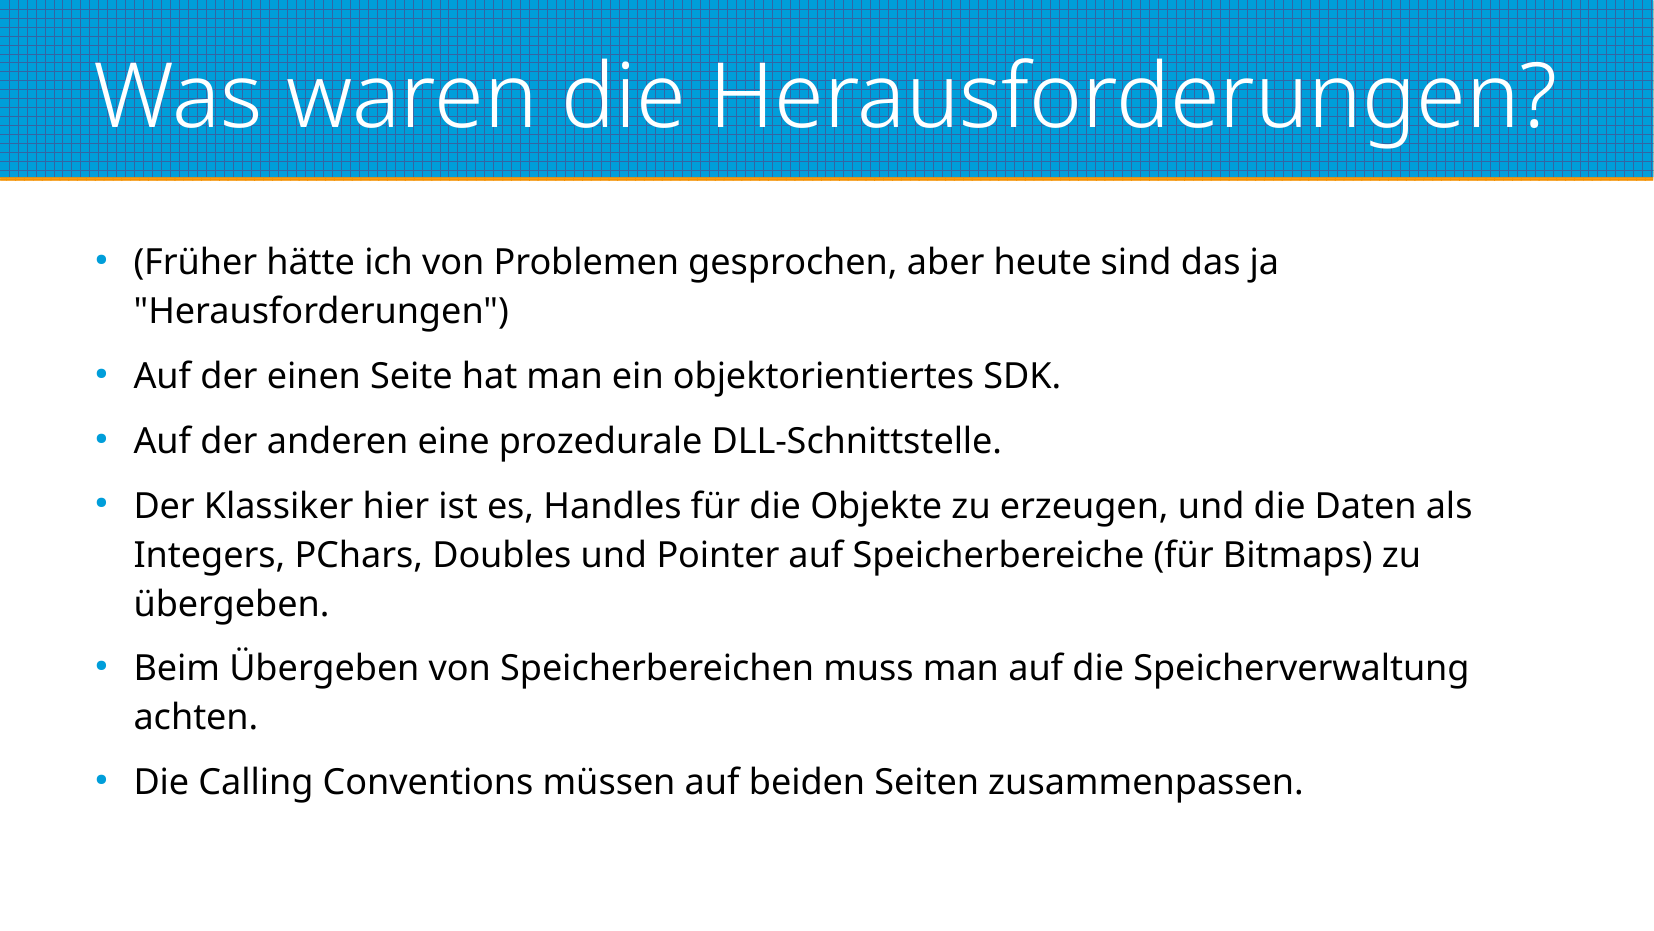

# Was waren die Herausforderungen?
(Früher hätte ich von Problemen gesprochen, aber heute sind das ja "Herausforderungen")
Auf der einen Seite hat man ein objektorientiertes SDK.
Auf der anderen eine prozedurale DLL-Schnittstelle.
Der Klassiker hier ist es, Handles für die Objekte zu erzeugen, und die Daten als Integers, PChars, Doubles und Pointer auf Speicherbereiche (für Bitmaps) zu übergeben.
Beim Übergeben von Speicherbereichen muss man auf die Speicherverwaltung achten.
Die Calling Conventions müssen auf beiden Seiten zusammenpassen.